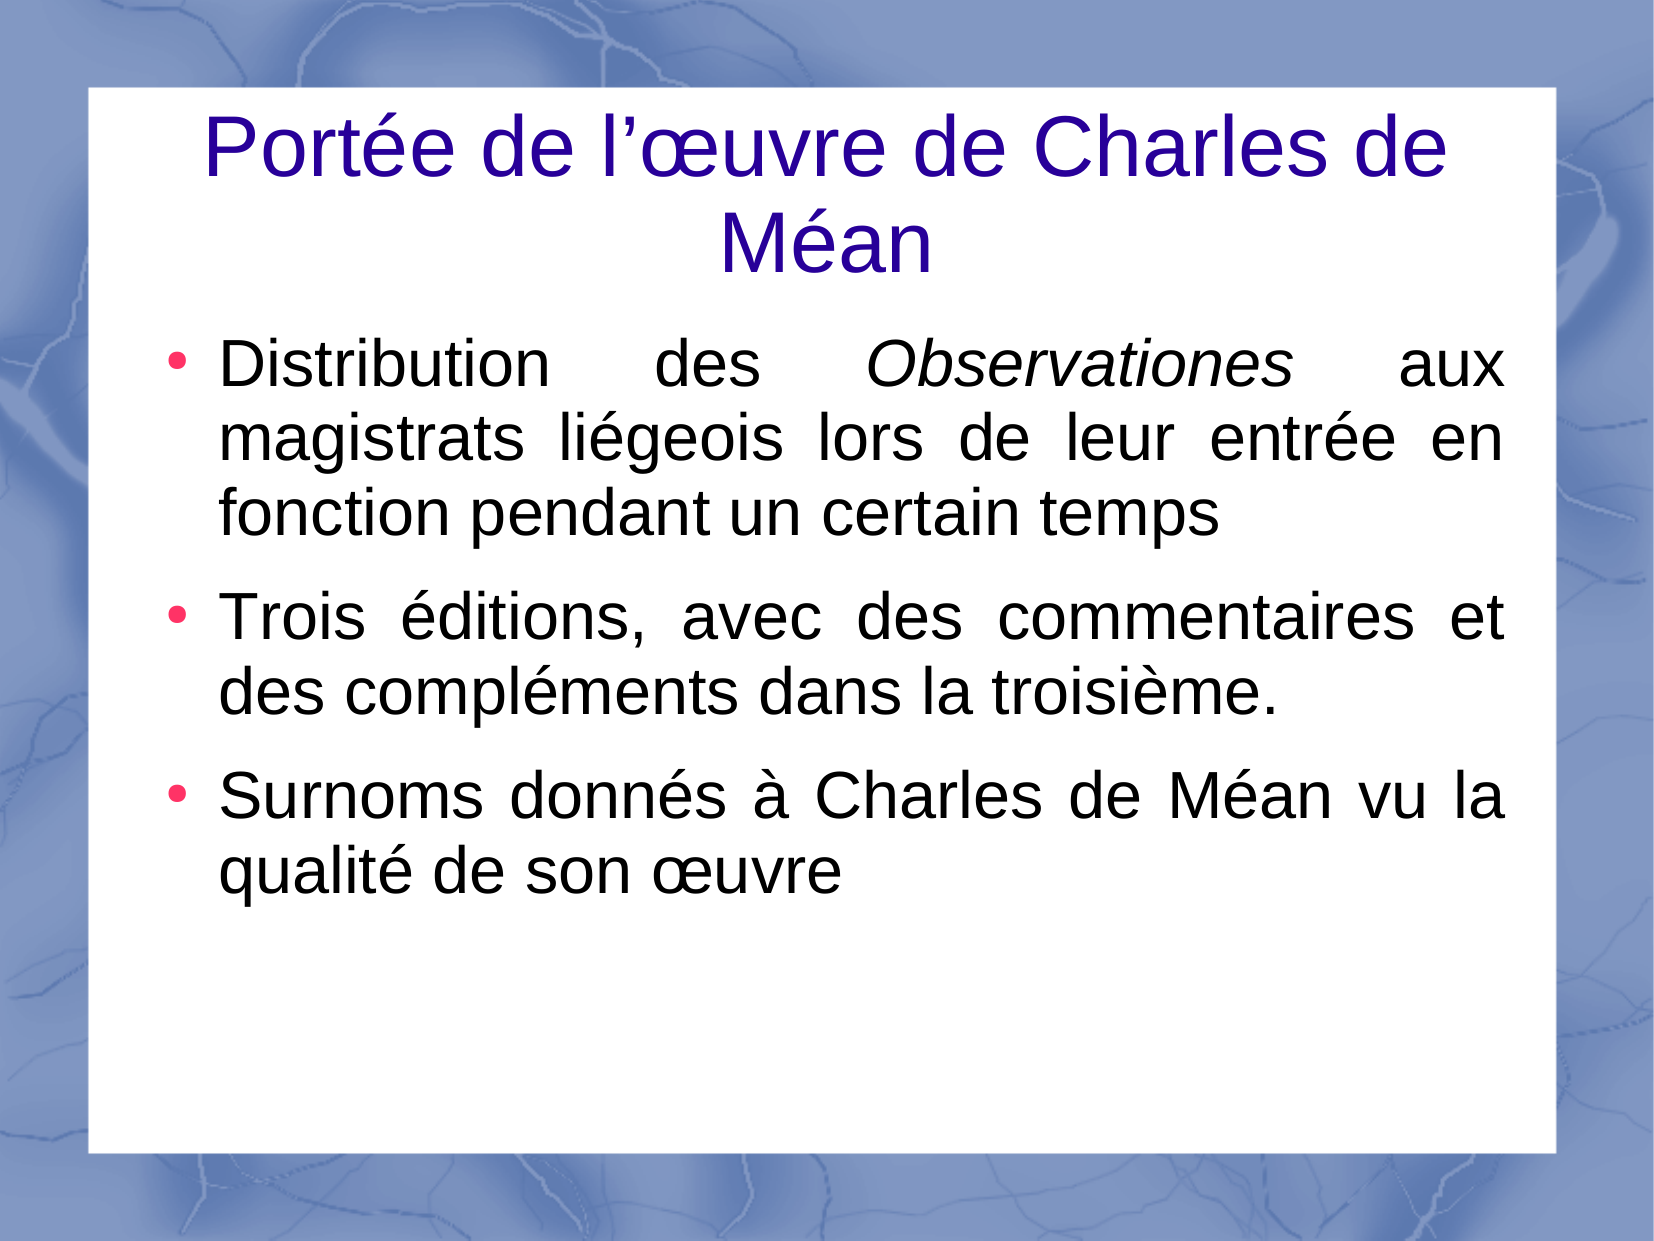

# Portée de l’œuvre de Charles de Méan
Distribution des Observationes aux magistrats liégeois lors de leur entrée en fonction pendant un certain temps
Trois éditions, avec des commentaires et des compléments dans la troisième.
Surnoms donnés à Charles de Méan vu la qualité de son œuvre